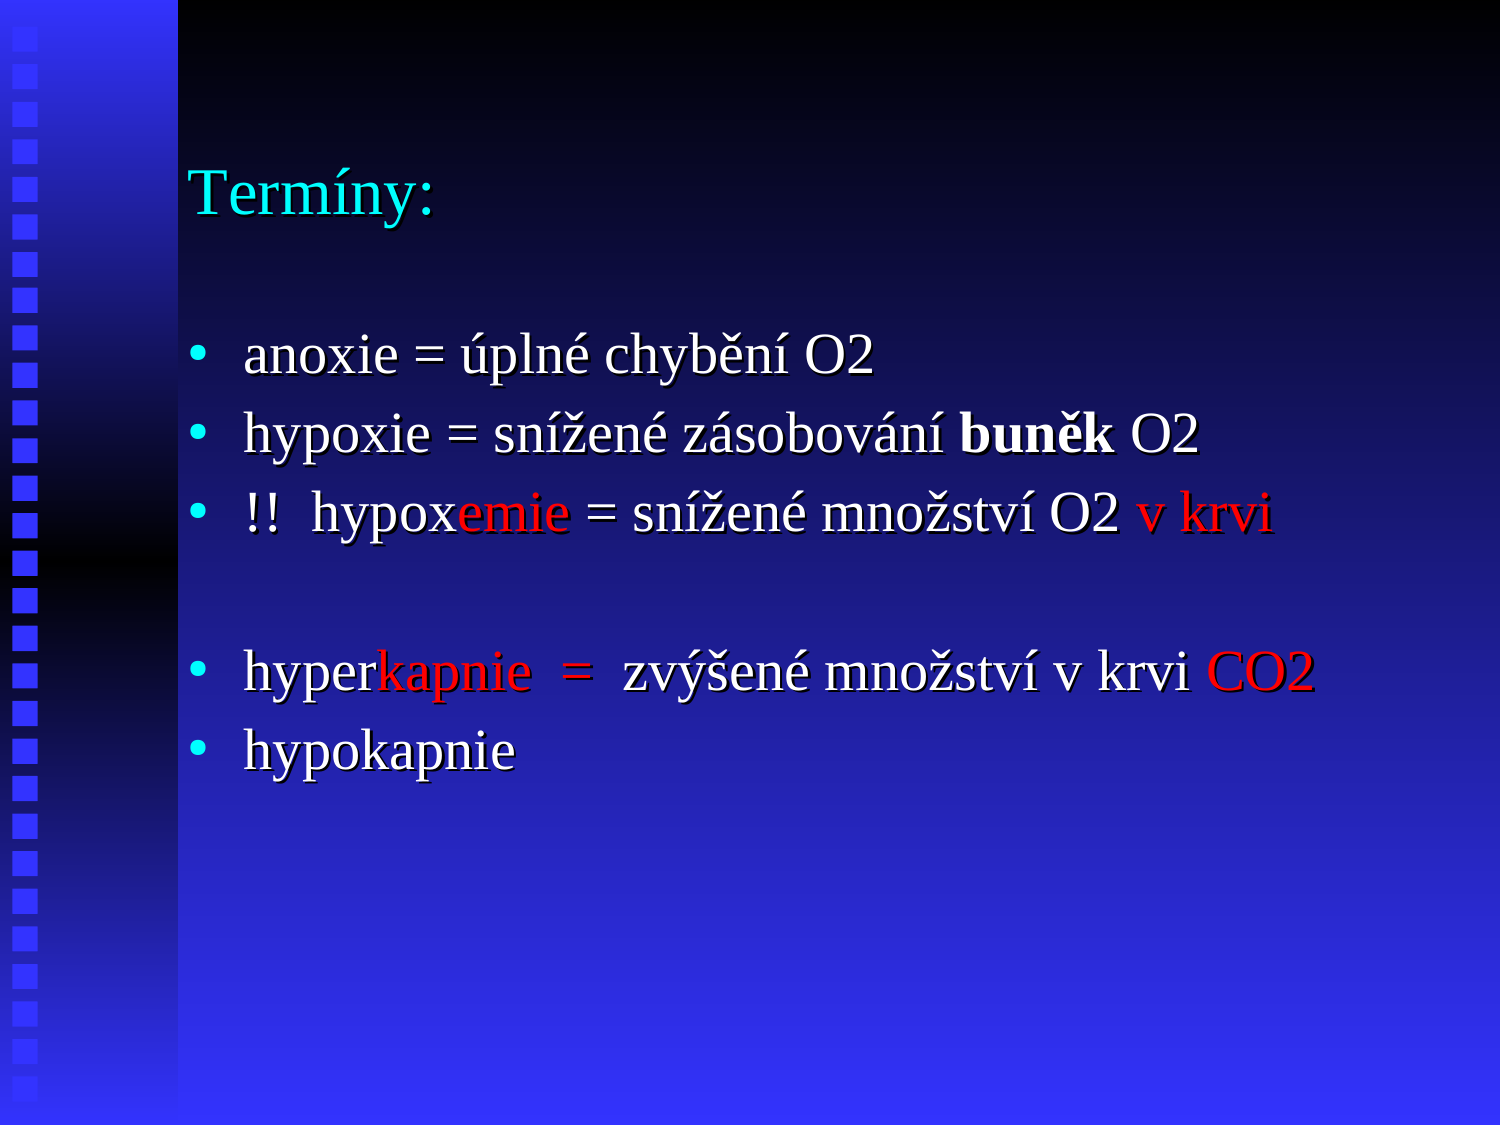

# Termíny:
anoxie = úplné chybění O2
hypoxie = snížené zásobování buněk O2
!! hypoxemie = snížené množství O2 v krvi
hyperkapnie = zvýšené množství v krvi CO2
hypokapnie